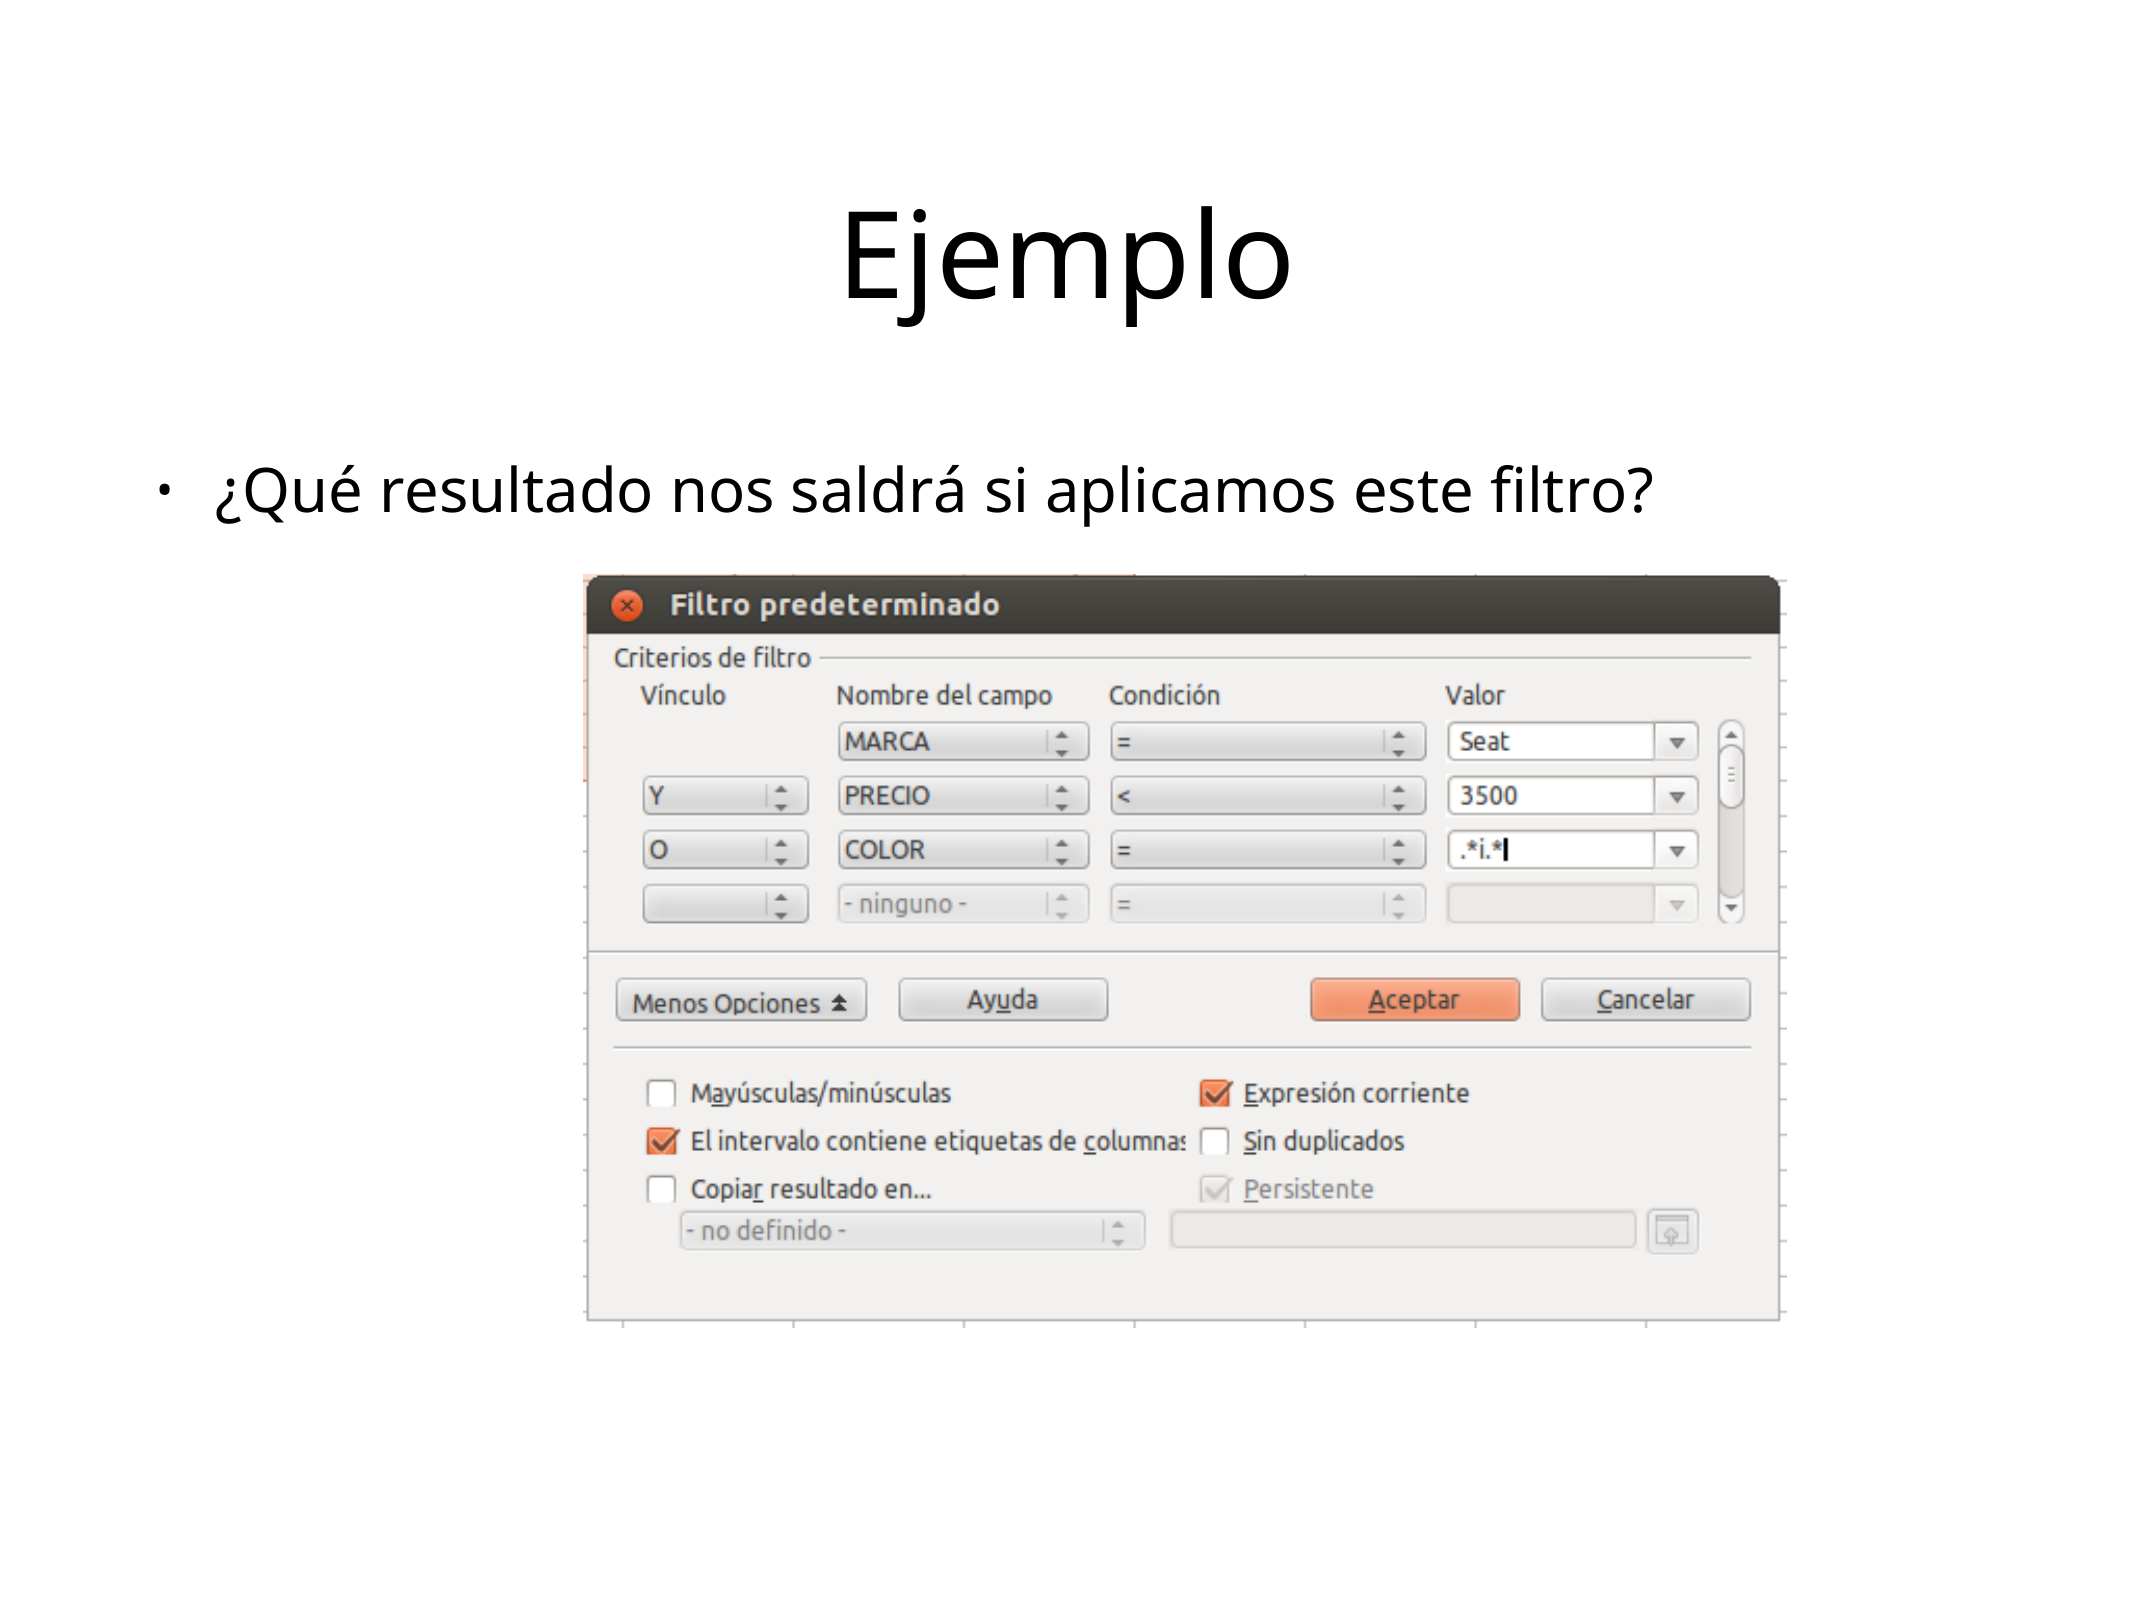

# Ejemplo
¿Qué resultado nos saldrá si aplicamos este filtro?